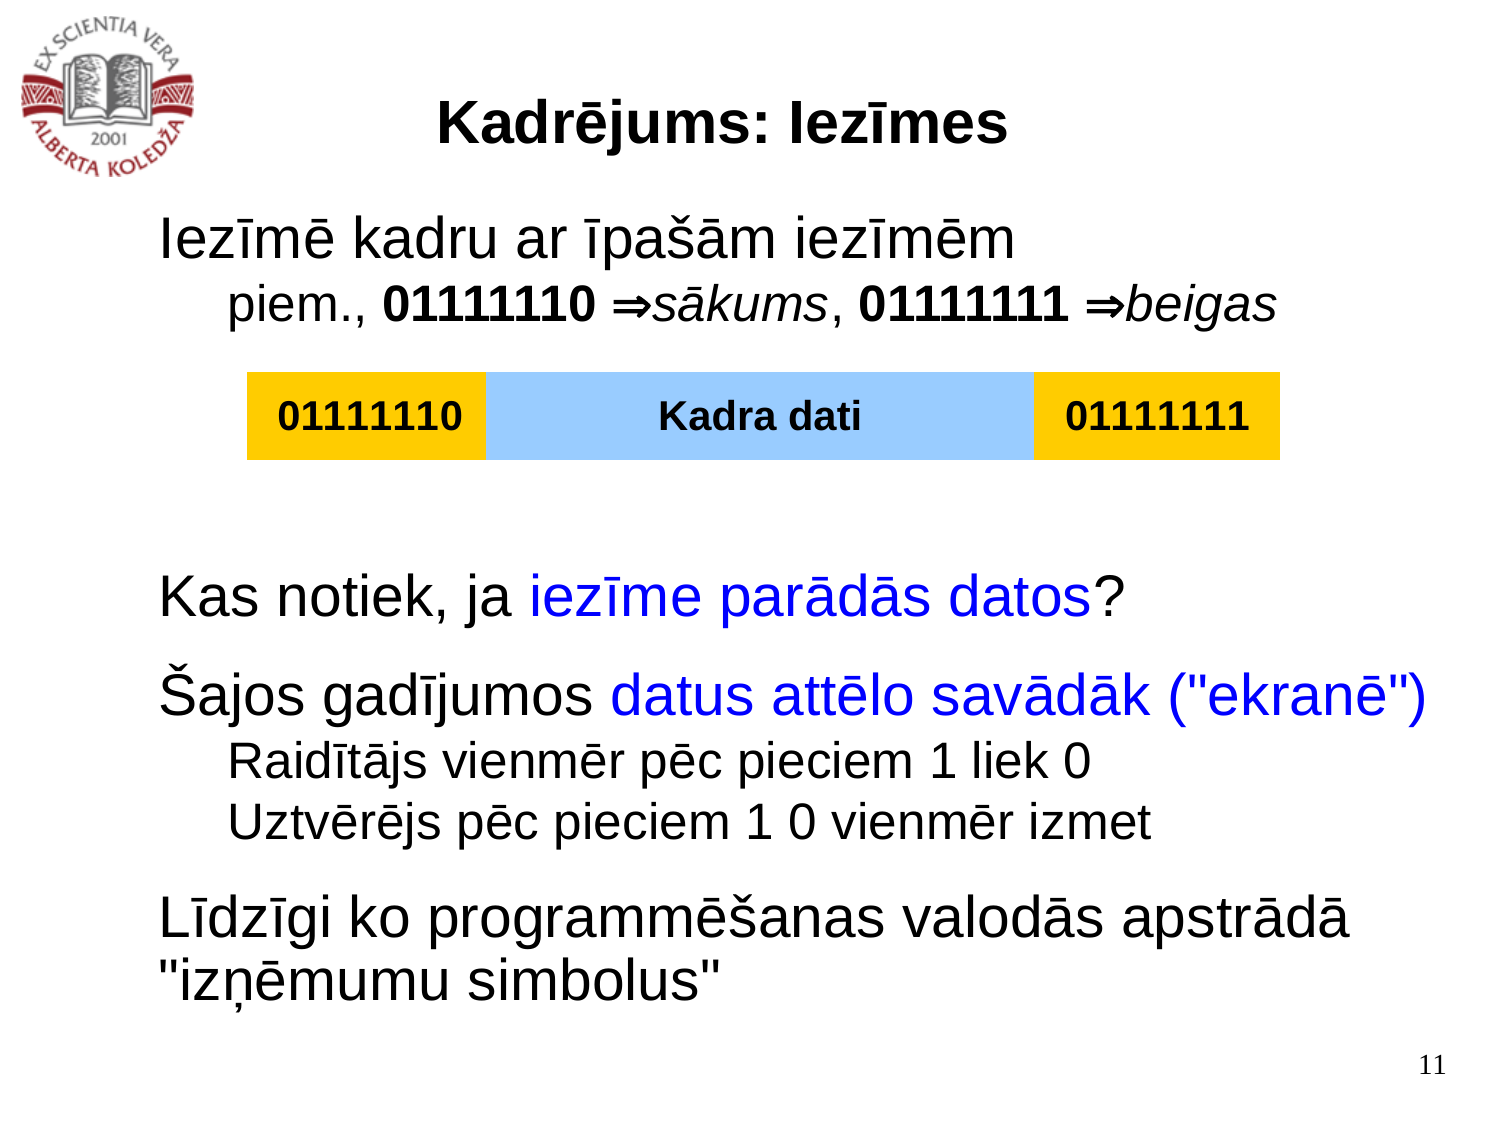

# Kadrējums: Iezīmes
Iezīmē kadru ar īpašām iezīmēm
piem., 01111110 sākums, 01111111 beigas
Kas notiek, ja iezīme parādās datos?
Šajos gadījumos datus attēlo savādāk ("ekranē")
Raidītājs vienmēr pēc pieciem 1 liek 0
Uztvērējs pēc pieciem 1 0 vienmēr izmet
Līdzīgi ko programmēšanas valodās apstrādā "izņēmumu simbolus"
01111110
Kadra dati
01111111